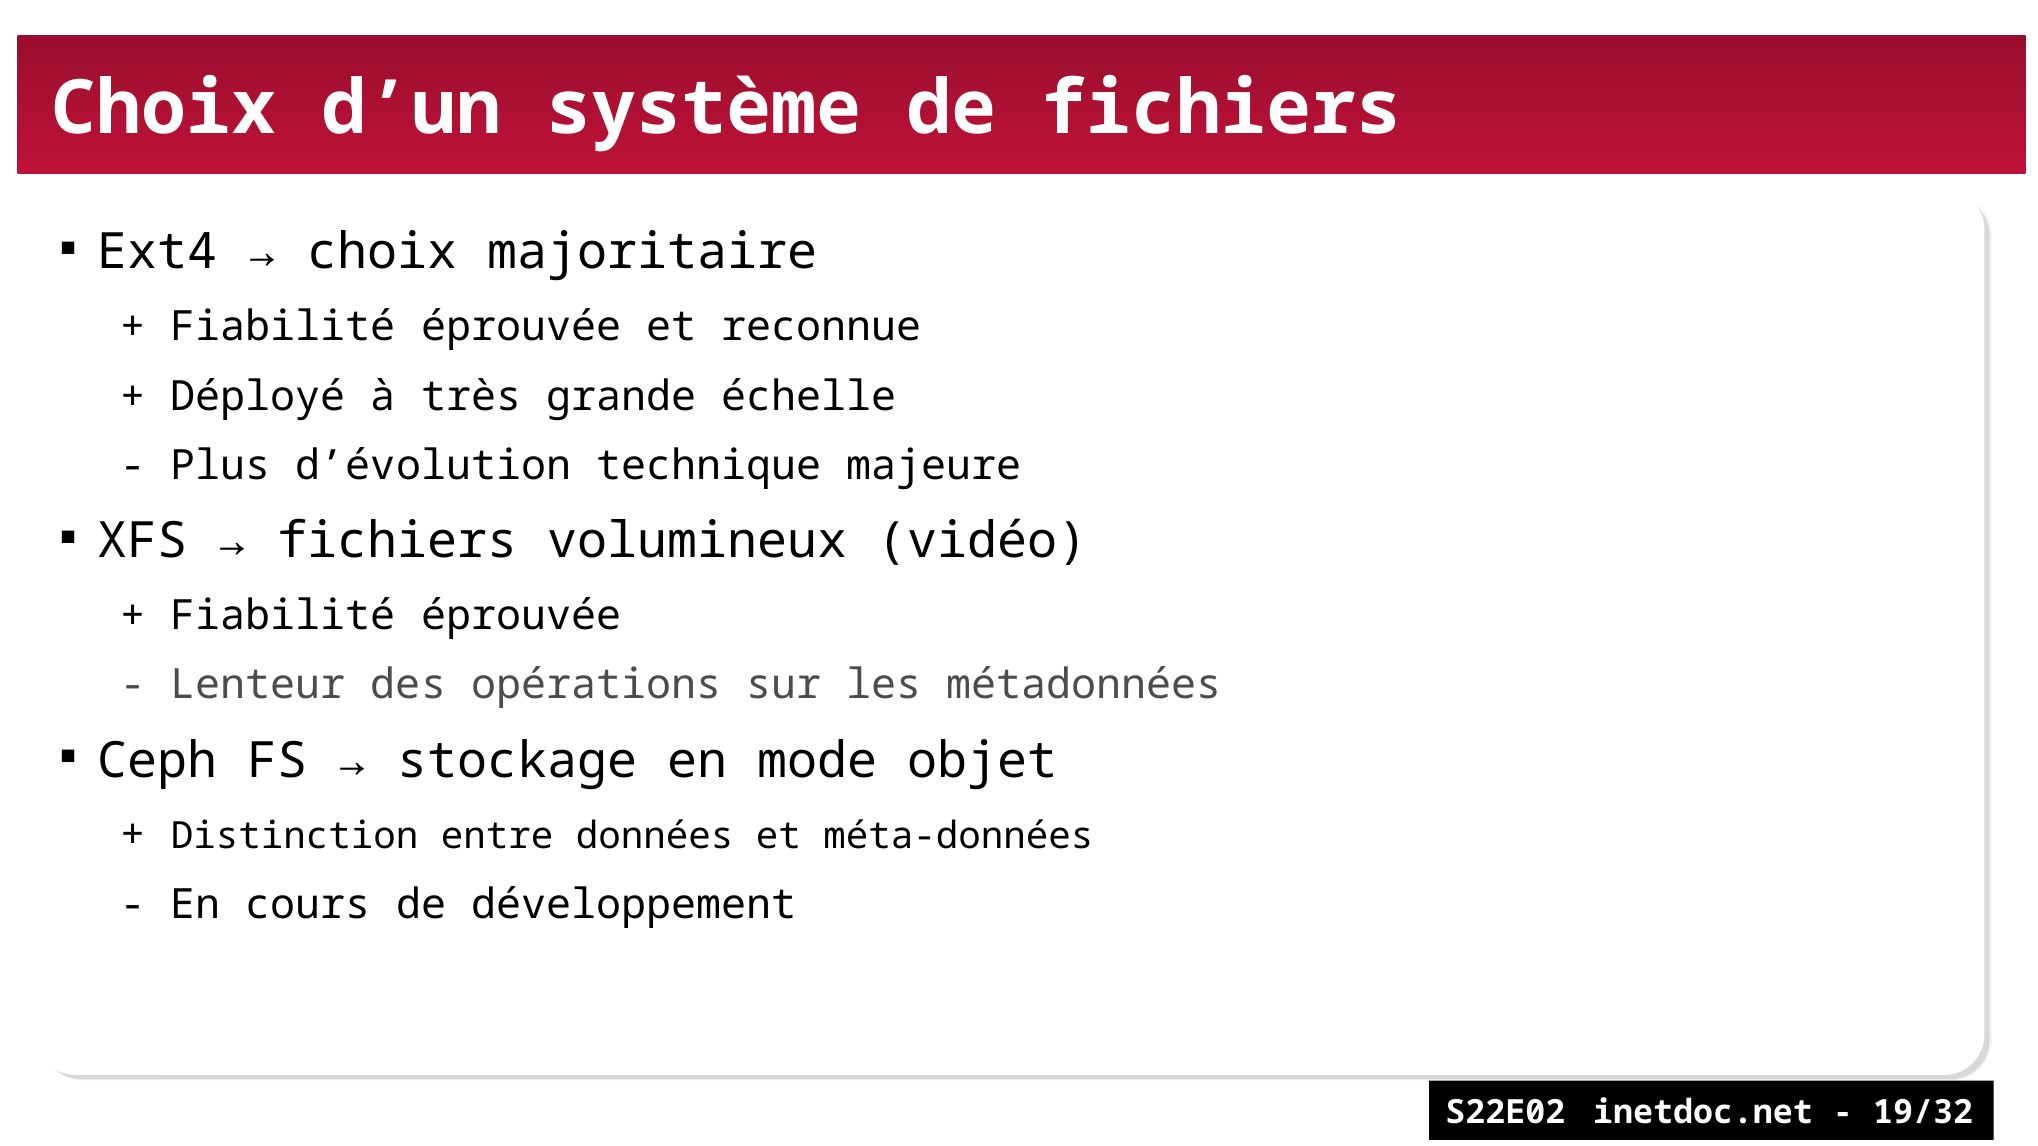

Choix d’un système de fichiers
Ext4 → choix majoritaire
+ Fiabilité éprouvée et reconnue
+ Déployé à très grande échelle
- Plus d’évolution technique majeure
XFS → fichiers volumineux (vidéo)
+ Fiabilité éprouvée
- Lenteur des opérations sur les métadonnées
Ceph FS → stockage en mode objet
+ Distinction entre données et méta-données
- En cours de développement
S22E02	inetdoc.net - /32